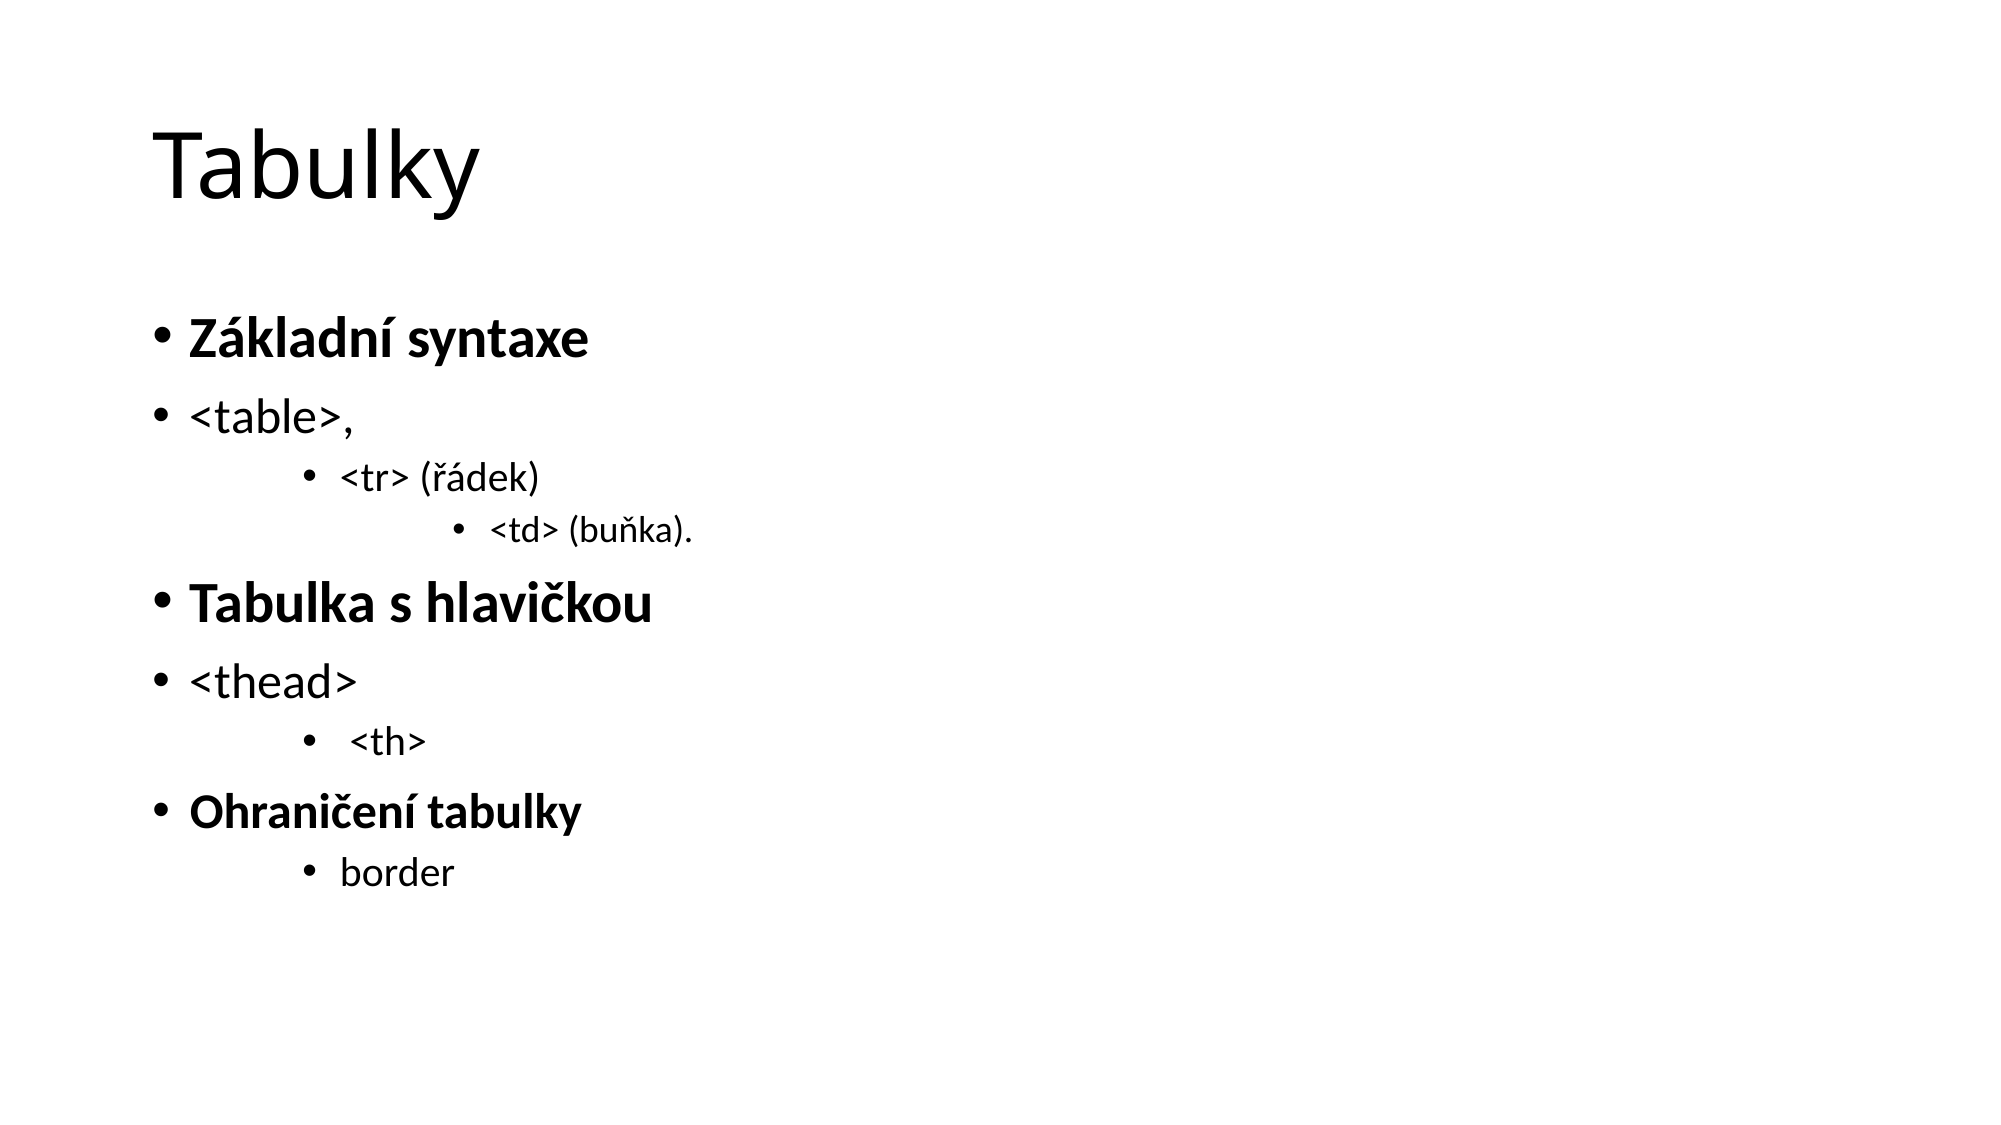

# Tabulky
Základní syntaxe
<table>,
<tr> (řádek)
<td> (buňka).
Tabulka s hlavičkou
<thead>
 <th>
Ohraničení tabulky
border